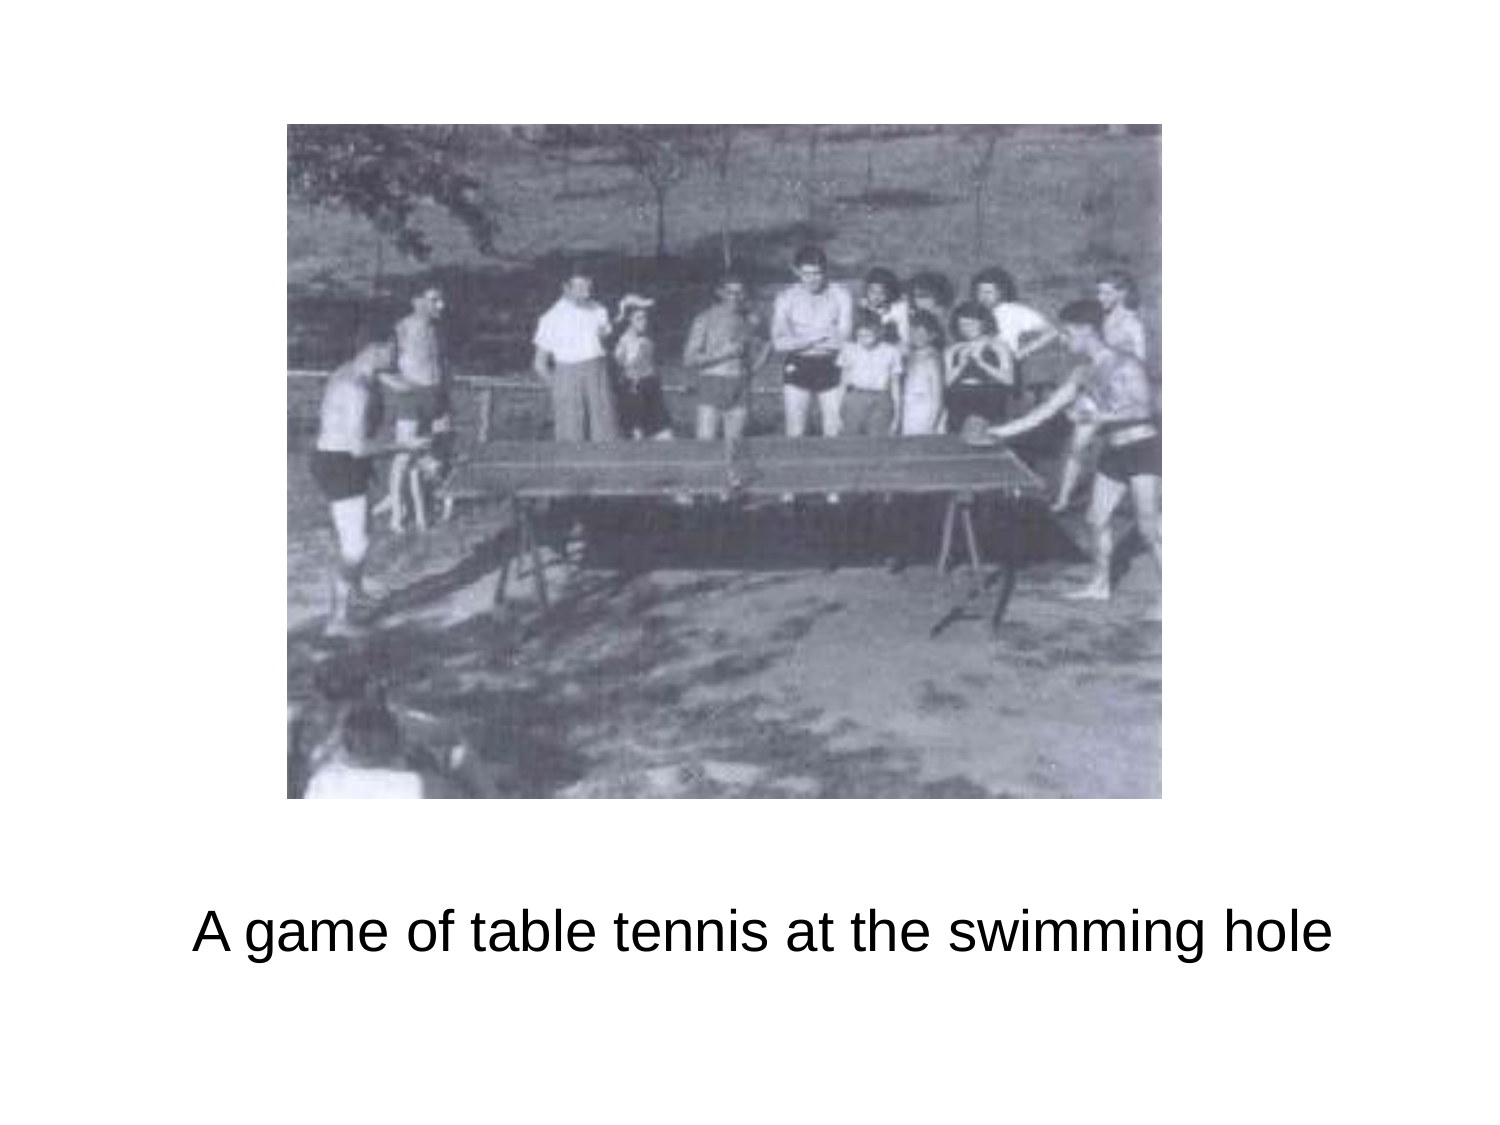

# A game of table tennis at the swimming hole